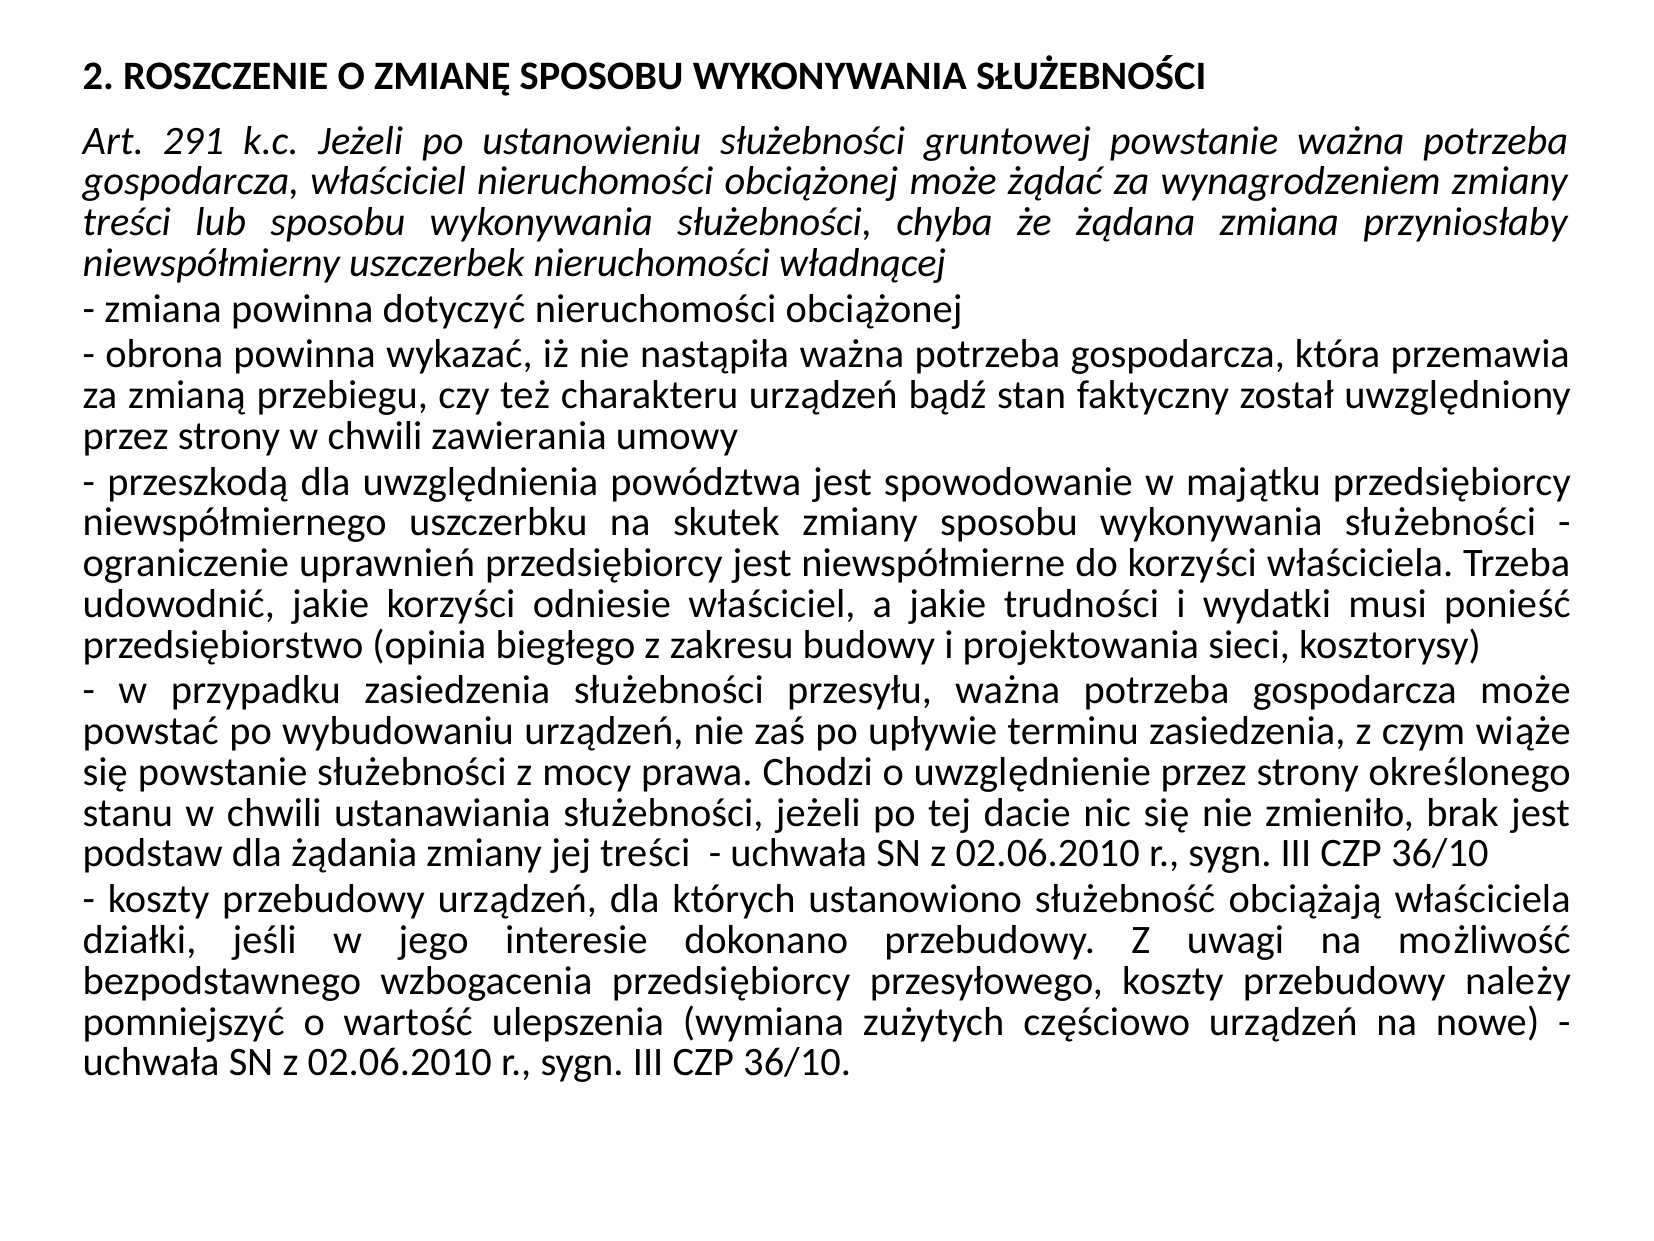

#
2. ROSZCZENIE O ZMIANĘ SPOSOBU WYKONYWANIA SŁUŻEBNOŚCI
Art. 291 k.c. Jeżeli po ustanowieniu służebności gruntowej powstanie ważna potrzeba gospodarcza, właściciel nieruchomości obciążonej może żądać za wynagrodzeniem zmiany treści lub sposobu wykonywania służebności, chyba że żądana zmiana przyniosłaby niewspółmierny uszczerbek nieruchomości władnącej
- zmiana powinna dotyczyć nieruchomości obciążonej
- obrona powinna wykazać, iż nie nastąpiła ważna potrzeba gospodarcza, która przemawia za zmianą przebiegu, czy też charakteru urządzeń bądź stan faktyczny został uwzględniony przez strony w chwili zawierania umowy
- przeszkodą dla uwzględnienia powództwa jest spowodowanie w majątku przedsiębiorcy niewspółmiernego uszczerbku na skutek zmiany sposobu wykonywania służebności - ograniczenie uprawnień przedsiębiorcy jest niewspółmierne do korzyści właściciela. Trzeba udowodnić, jakie korzyści odniesie właściciel, a jakie trudności i wydatki musi ponieść przedsiębiorstwo (opinia biegłego z zakresu budowy i projektowania sieci, kosztorysy)
- w przypadku zasiedzenia służebności przesyłu, ważna potrzeba gospodarcza może powstać po wybudowaniu urządzeń, nie zaś po upływie terminu zasiedzenia, z czym wiąże się powstanie służebności z mocy prawa. Chodzi o uwzględnienie przez strony określonego stanu w chwili ustanawiania służebności, jeżeli po tej dacie nic się nie zmieniło, brak jest podstaw dla żądania zmiany jej treści - uchwała SN z 02.06.2010 r., sygn. III CZP 36/10
- koszty przebudowy urządzeń, dla których ustanowiono służebność obciążają właściciela działki, jeśli w jego interesie dokonano przebudowy. Z uwagi na możliwość bezpodstawnego wzbogacenia przedsiębiorcy przesyłowego, koszty przebudowy należy pomniejszyć o wartość ulepszenia (wymiana zużytych częściowo urządzeń na nowe) - uchwała SN z 02.06.2010 r., sygn. III CZP 36/10.